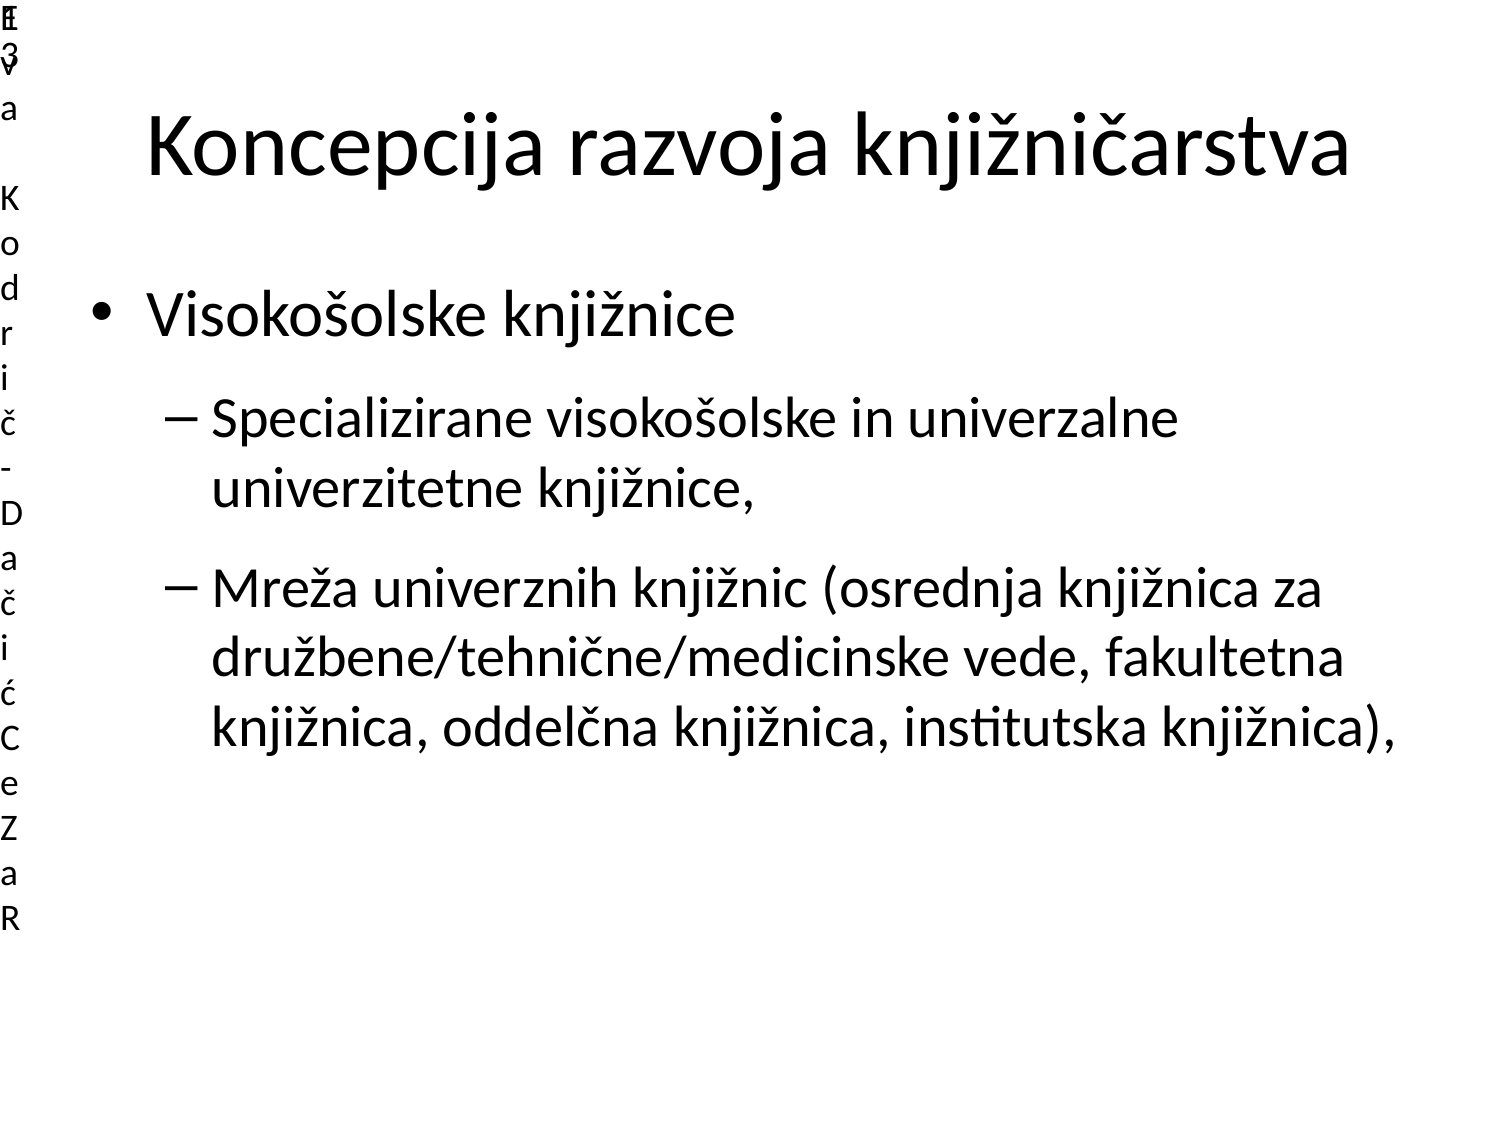

Eva Kodrič-Dačić
CeZaR
# Koncepcija razvoja knjižničarstva
Visokošolske knjižnice
Specializirane visokošolske in univerzalne univerzitetne knjižnice,
Mreža univerznih knjižnic (osrednja knjižnica za družbene/tehnične/medicinske vede, fakultetna knjižnica, oddelčna knjižnica, institutska knjižnica),